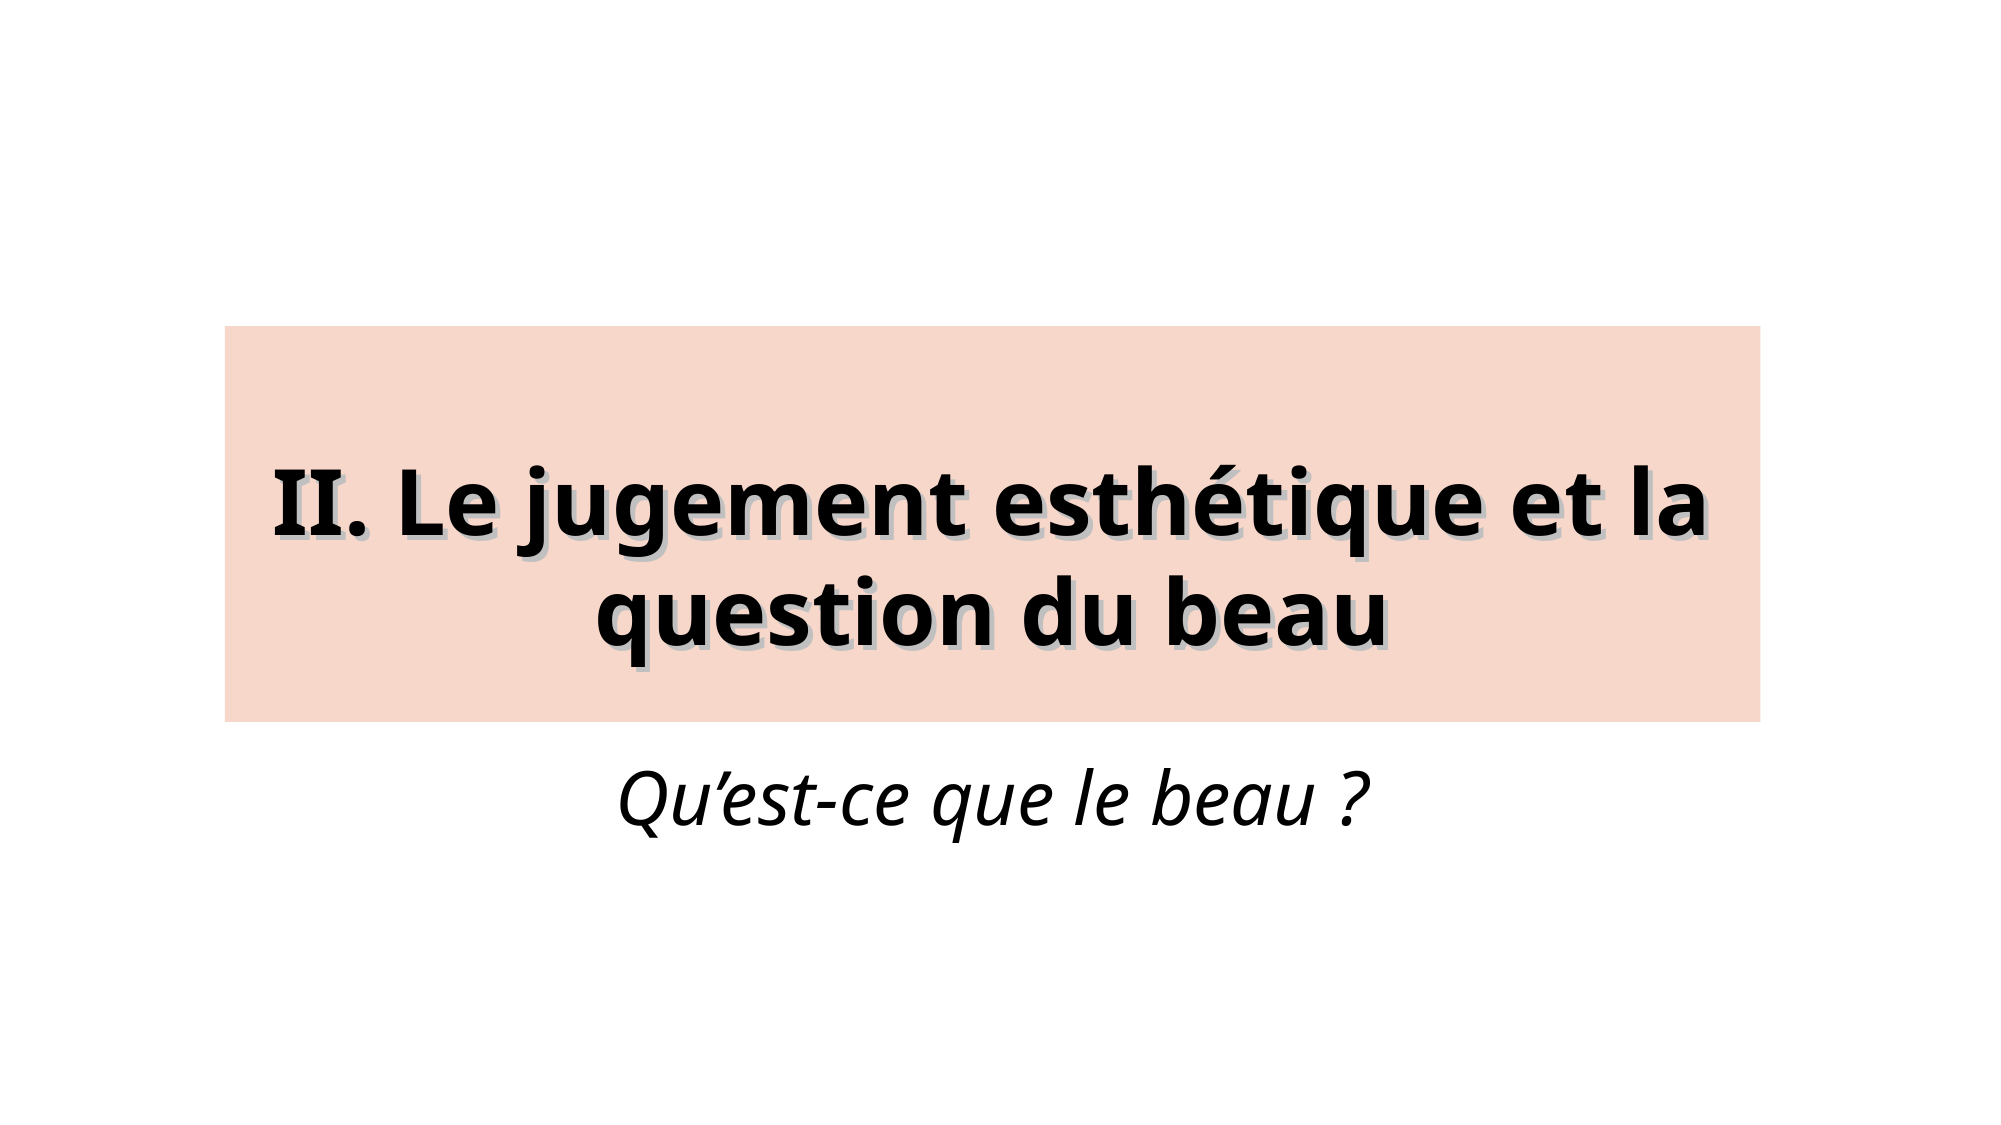

II. Le jugement esthétique et la question du beau
Qu’est-ce que le beau ?